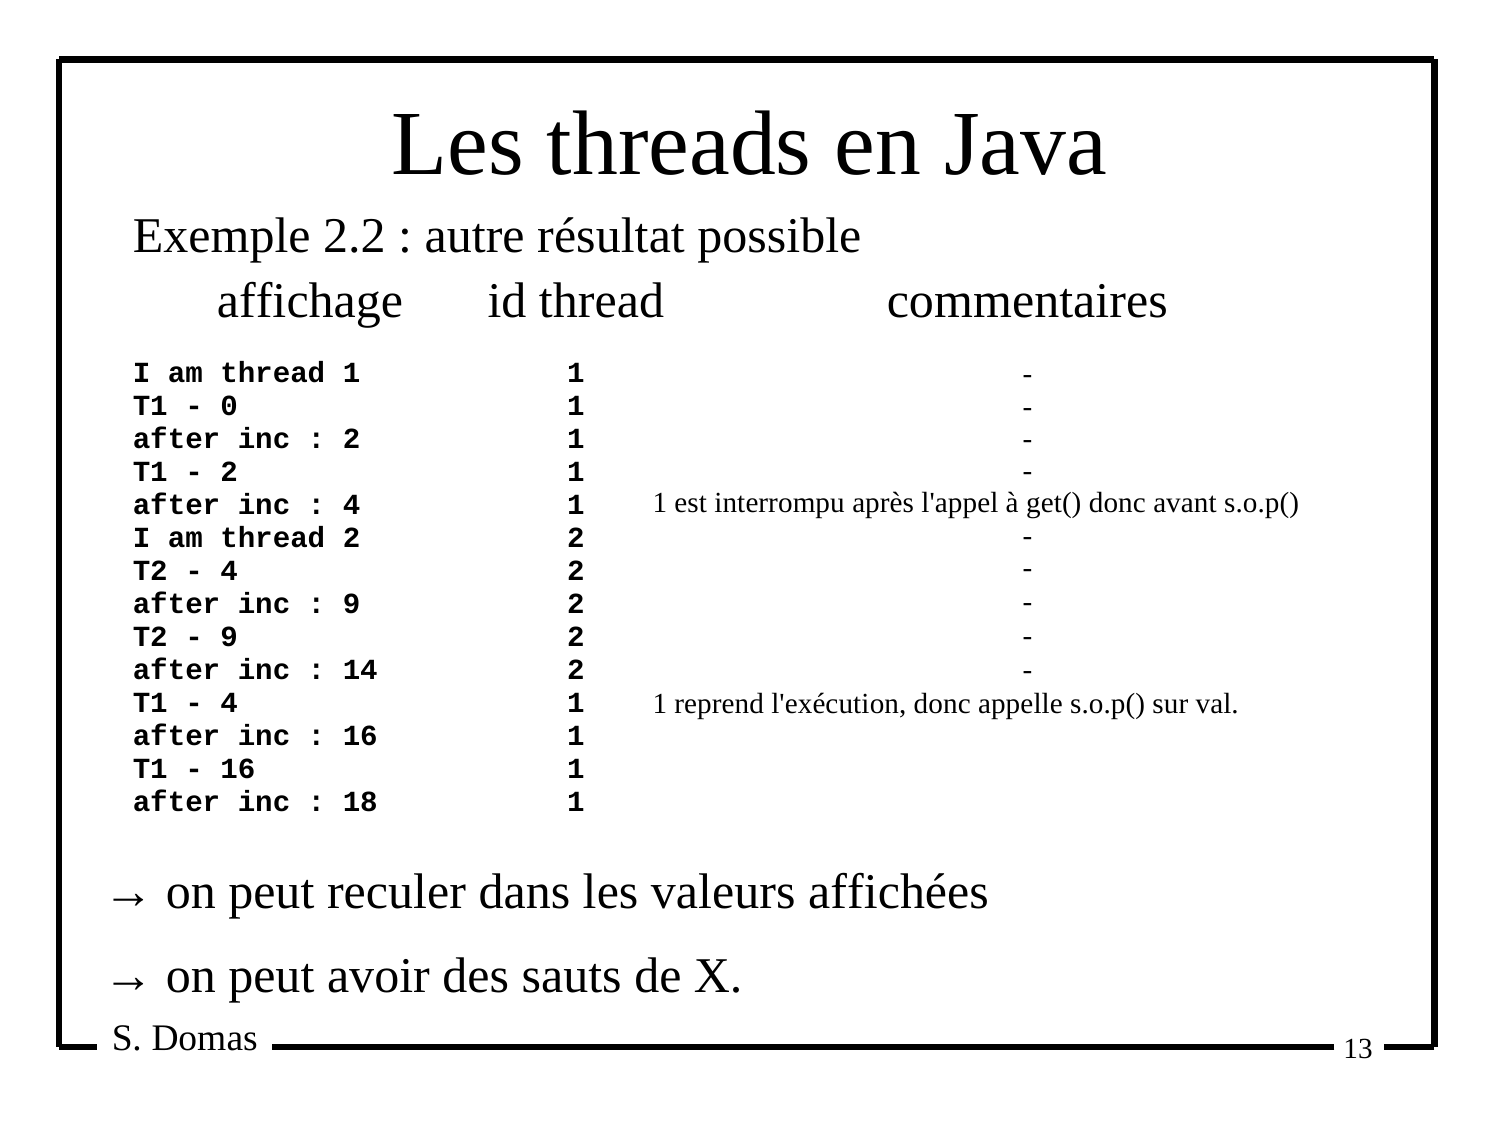

# Les threads en Java
S. Domas
Exemple 2.2 : autre résultat possible
affichage
I am thread 1
T1 - 0
after inc : 2
T1 - 2
after inc : 4
I am thread 2
T2 - 4
after inc : 9
T2 - 9
after inc : 14
T1 - 4
after inc : 16
T1 - 16
after inc : 18
id thread
1
1
1
1
1
2
2
2
2
2
1
1
1
1
commentaires
-
-
-
-
1 est interrompu après l'appel à get() donc avant s.o.p()
-
-
-
-
-
1 reprend l'exécution, donc appelle s.o.p() sur val.
→ on peut reculer dans les valeurs affichées
→ on peut avoir des sauts de X.
13